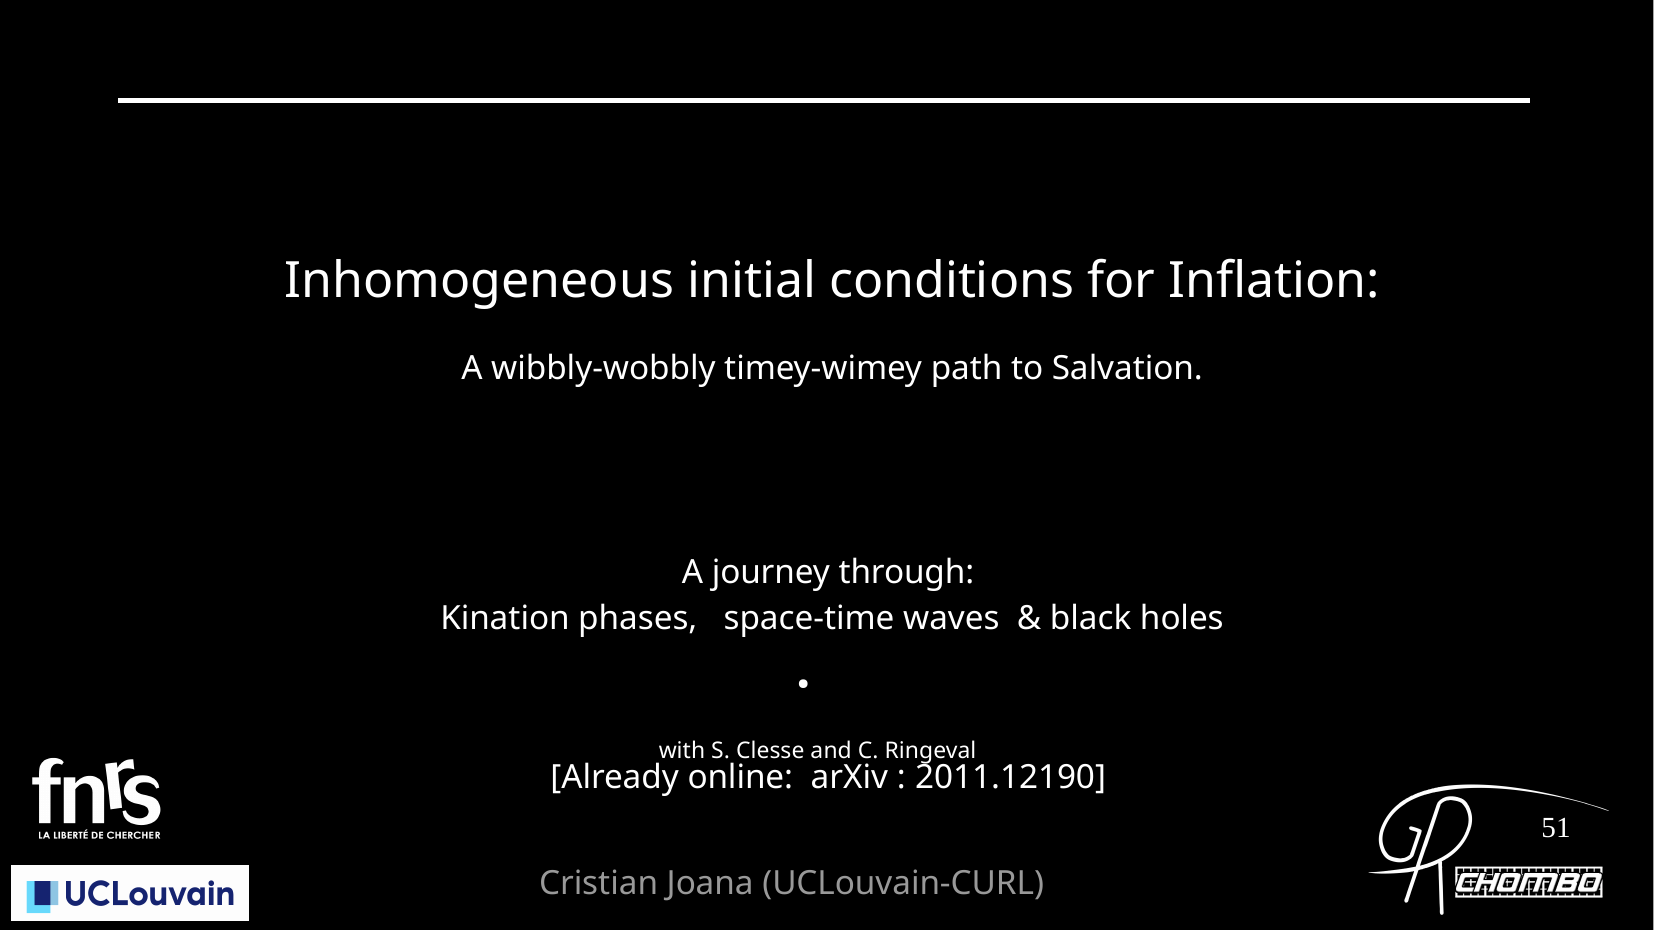

Inhomogeneous initial conditions for Inflation:
A wibbly-wobbly timey-wimey path to Salvation.
A journey through:
Kination phases, space-time waves & black holes
[Already online: arXiv : 2011.12190]
with S. Clesse and C. Ringeval
51
Cristian Joana (UCLouvain-CURL)